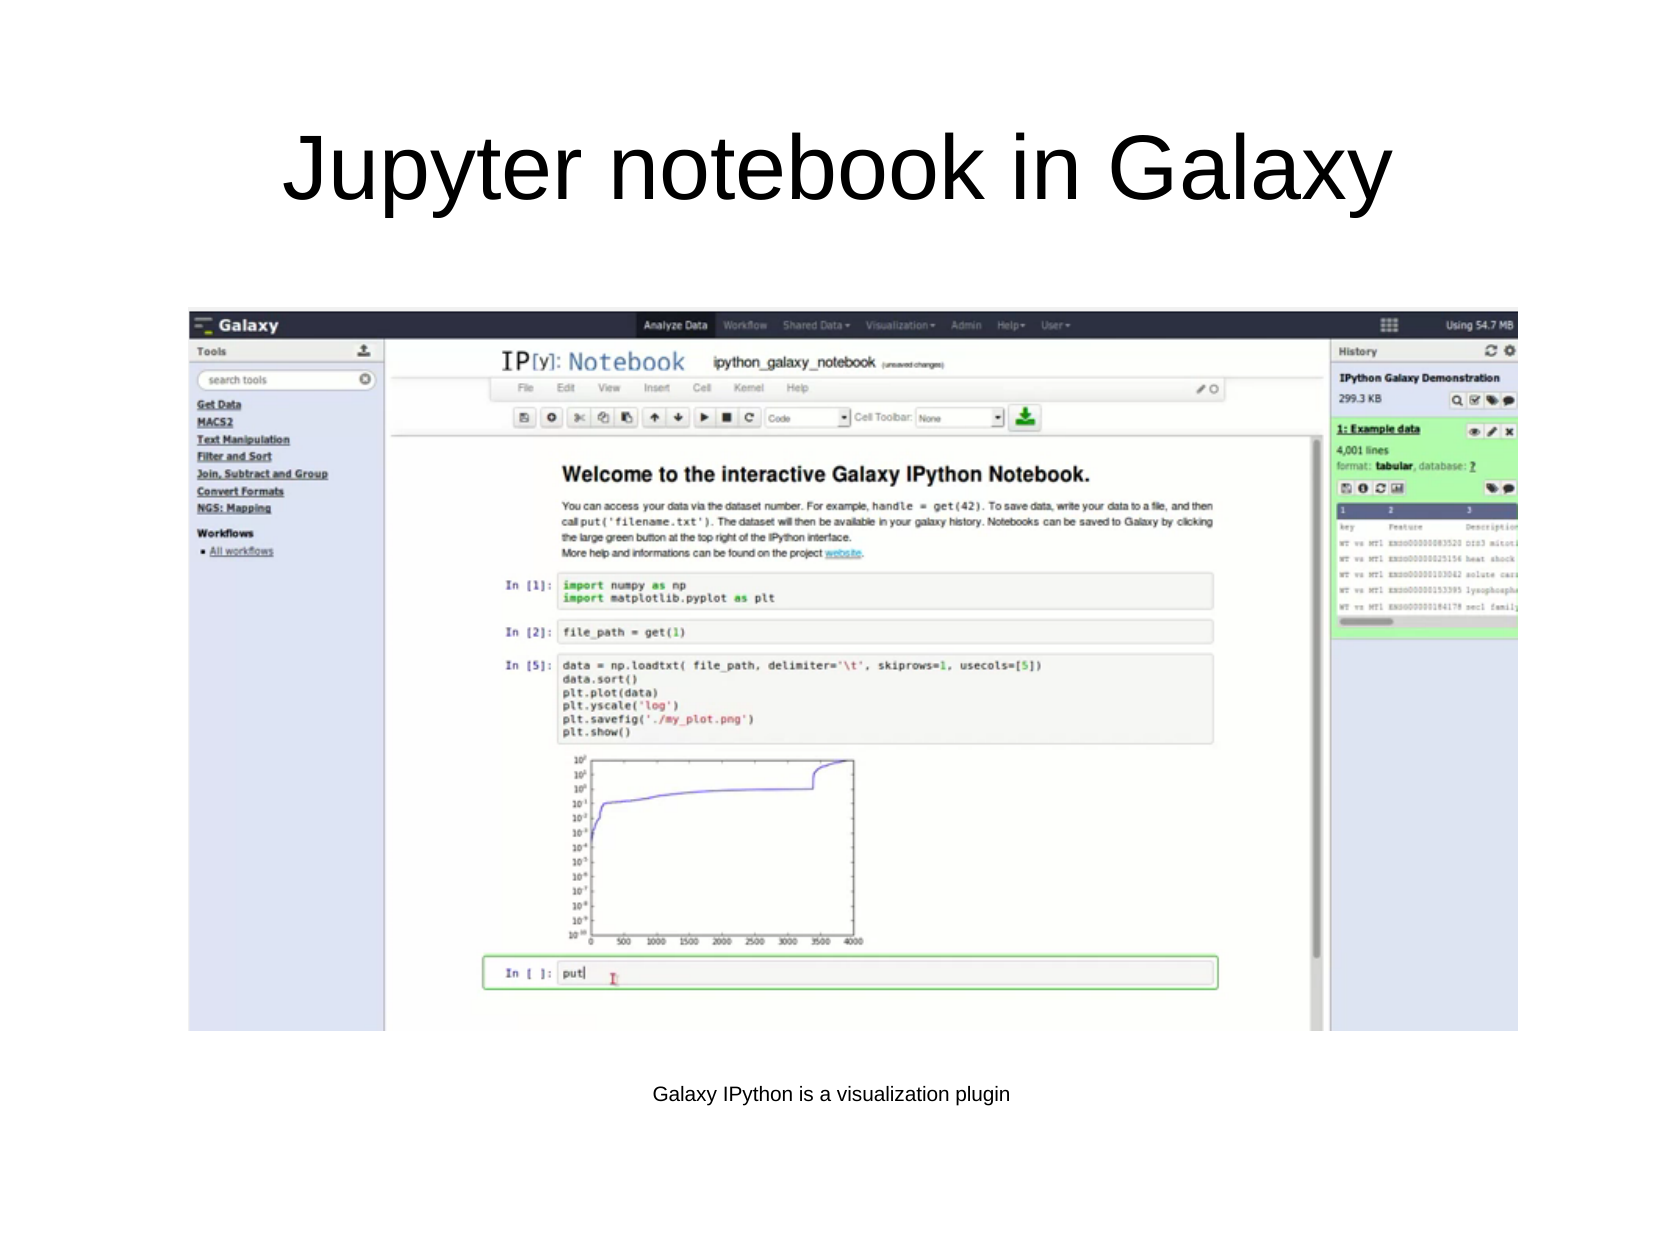

# Jupyter notebook in Galaxy
Galaxy IPython is a visualization plugin